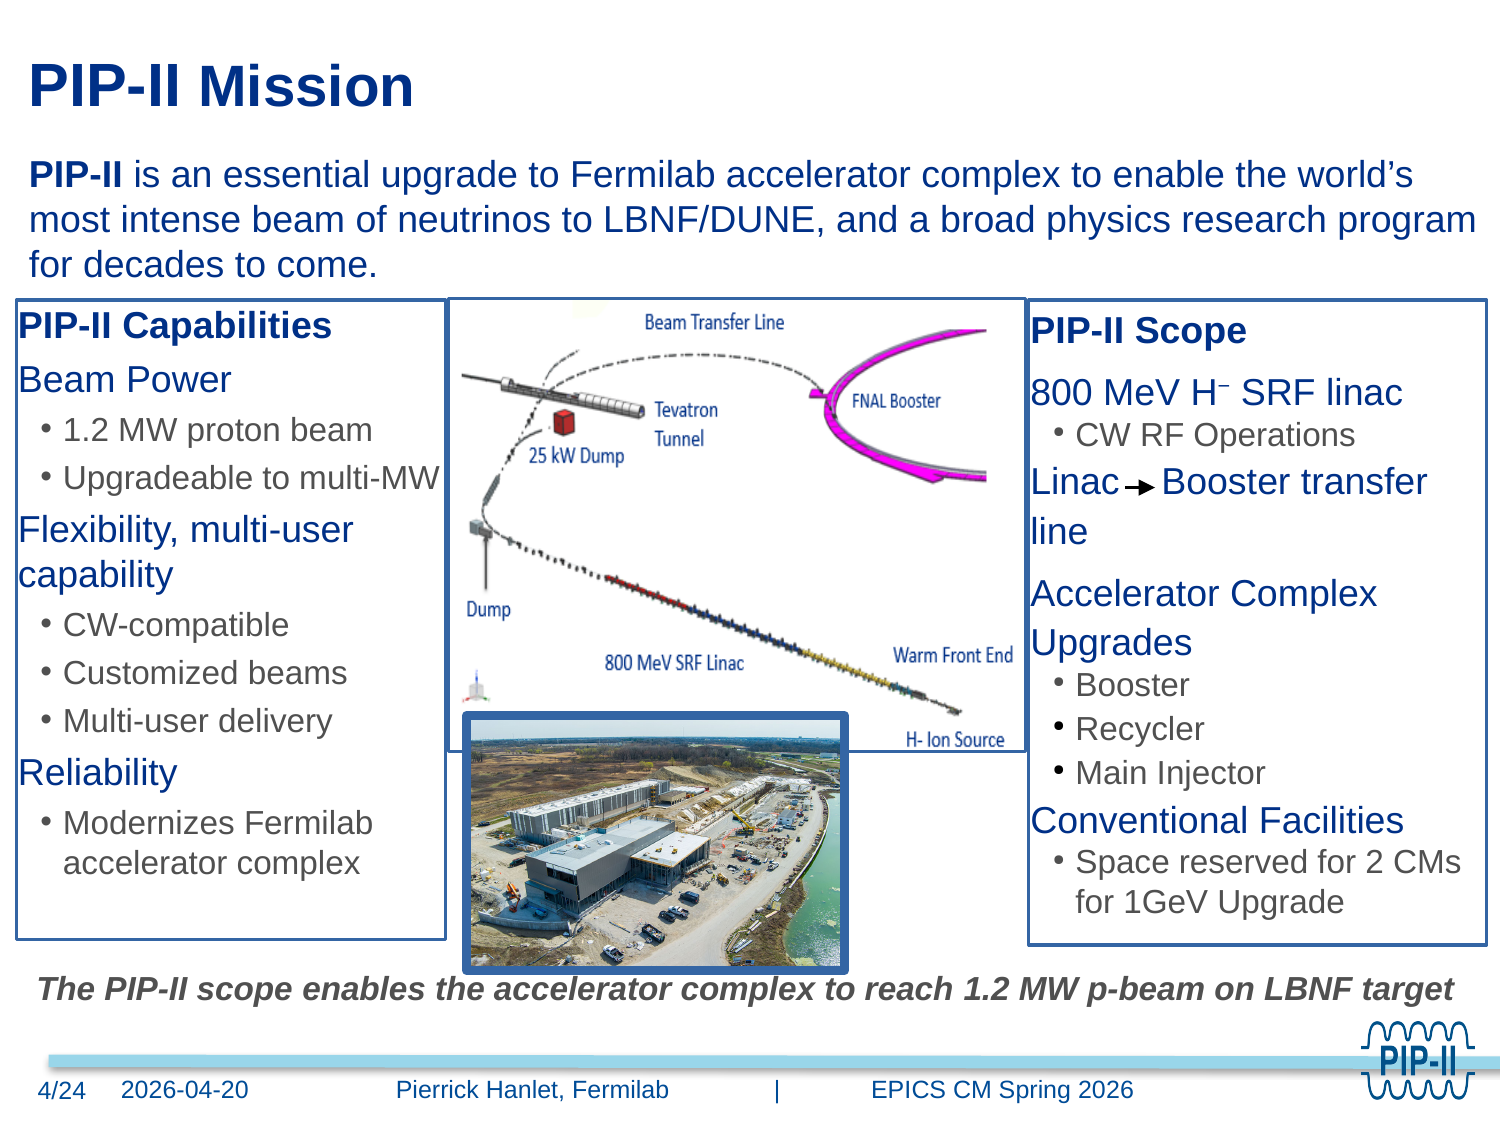

PIP-II Mission
PIP-II is an essential upgrade to Fermilab accelerator complex to enable the world’s most intense beam of neutrinos to LBNF/DUNE, and a broad physics research program for decades to come.
# PIP-II Capabilities
Beam Power
1.2 MW proton beam
Upgradeable to multi-MW
Flexibility, multi-user capability
CW-compatible
Customized beams
Multi-user delivery
Reliability
Modernizes Fermilab accelerator complex
PIP-II Scope
800 MeV H− SRF linac
CW RF Operations
Linac Booster transfer line
Accelerator Complex Upgrades
Booster
Recycler
Main Injector
Conventional Facilities
Space reserved for 2 CMs for 1GeV Upgrade
The PIP-II scope enables the accelerator complex to reach 1.2 MW p-beam on LBNF target
Pierrick Hanlet, Fermilab | EPICS CM Spring 2026
2026-04-20